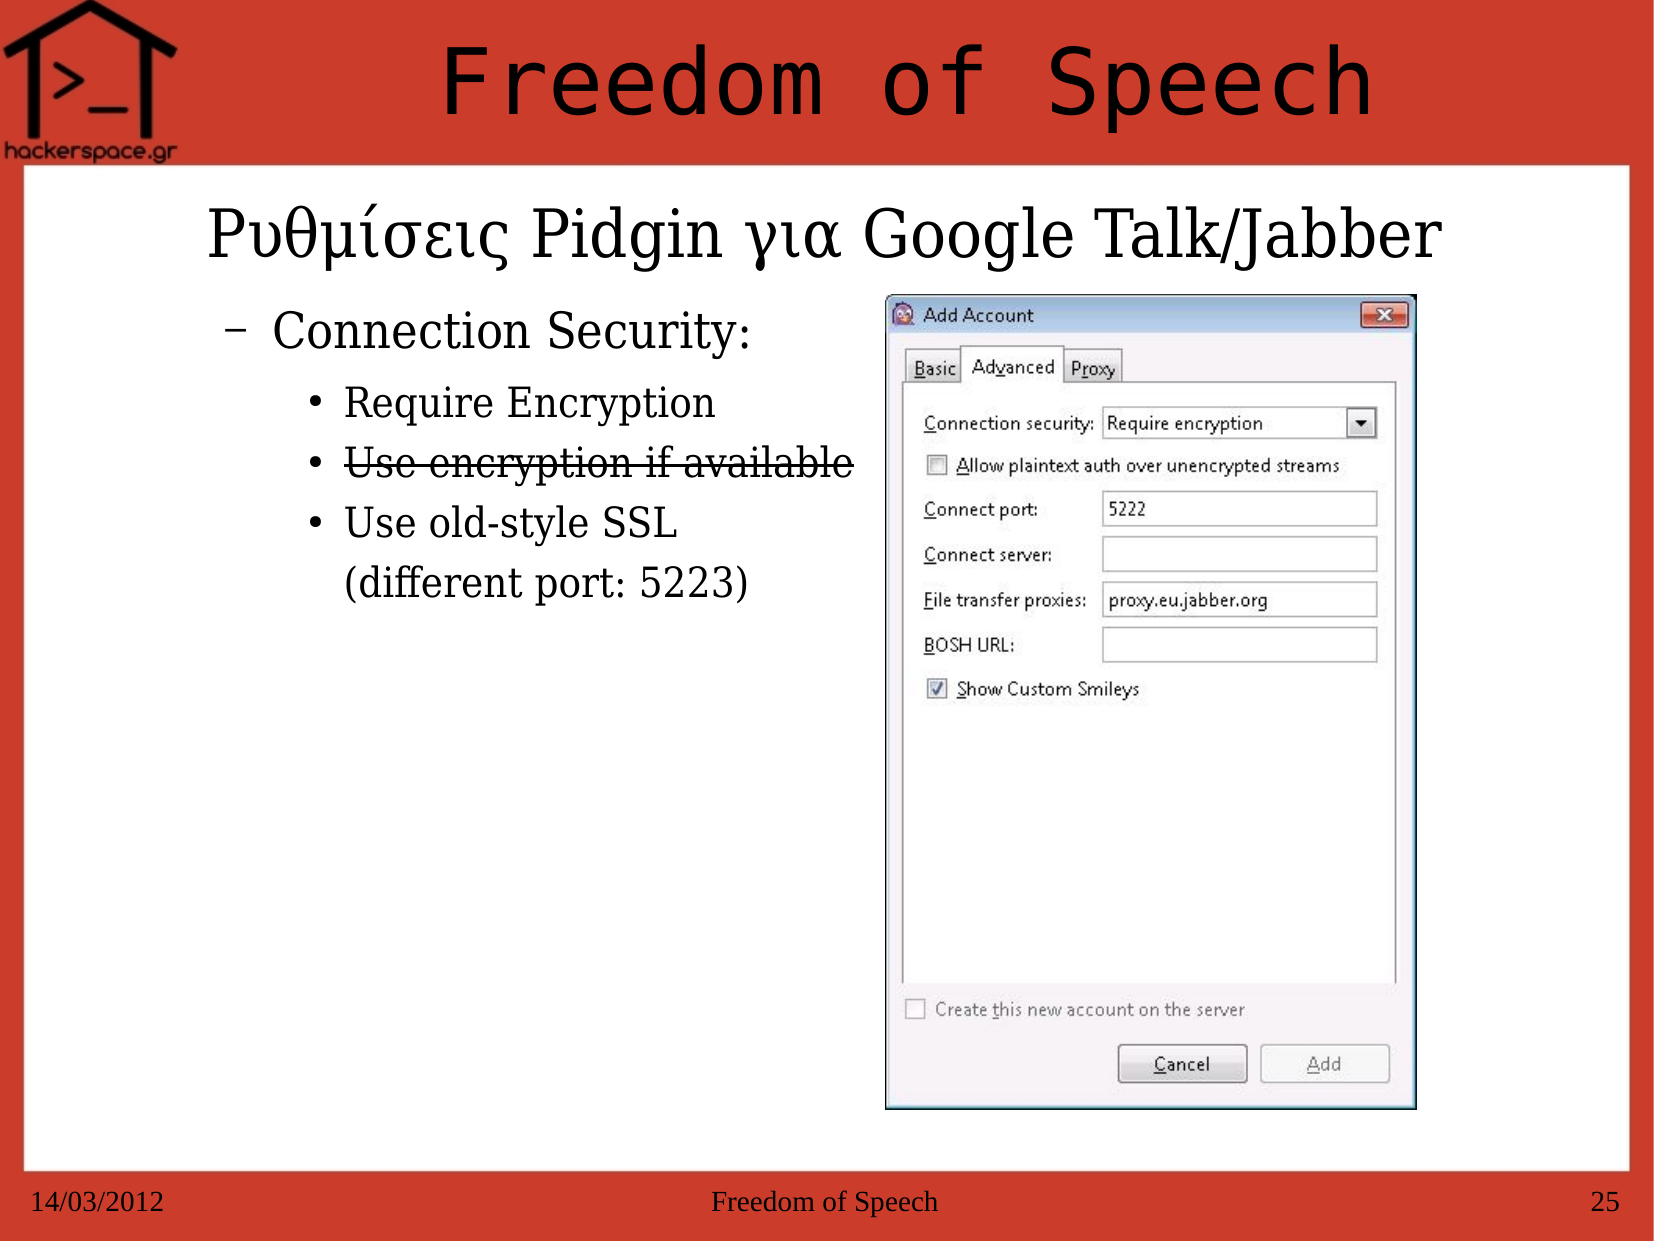

# Freedom of Speech
Ρυθμίσεις Pidgin για Google Talk/Jabber
Connection Security:
Require Encryption
Use encryption if available
Use old-style SSL
(different port: 5223)
14/03/2012
Freedom of Speech
25